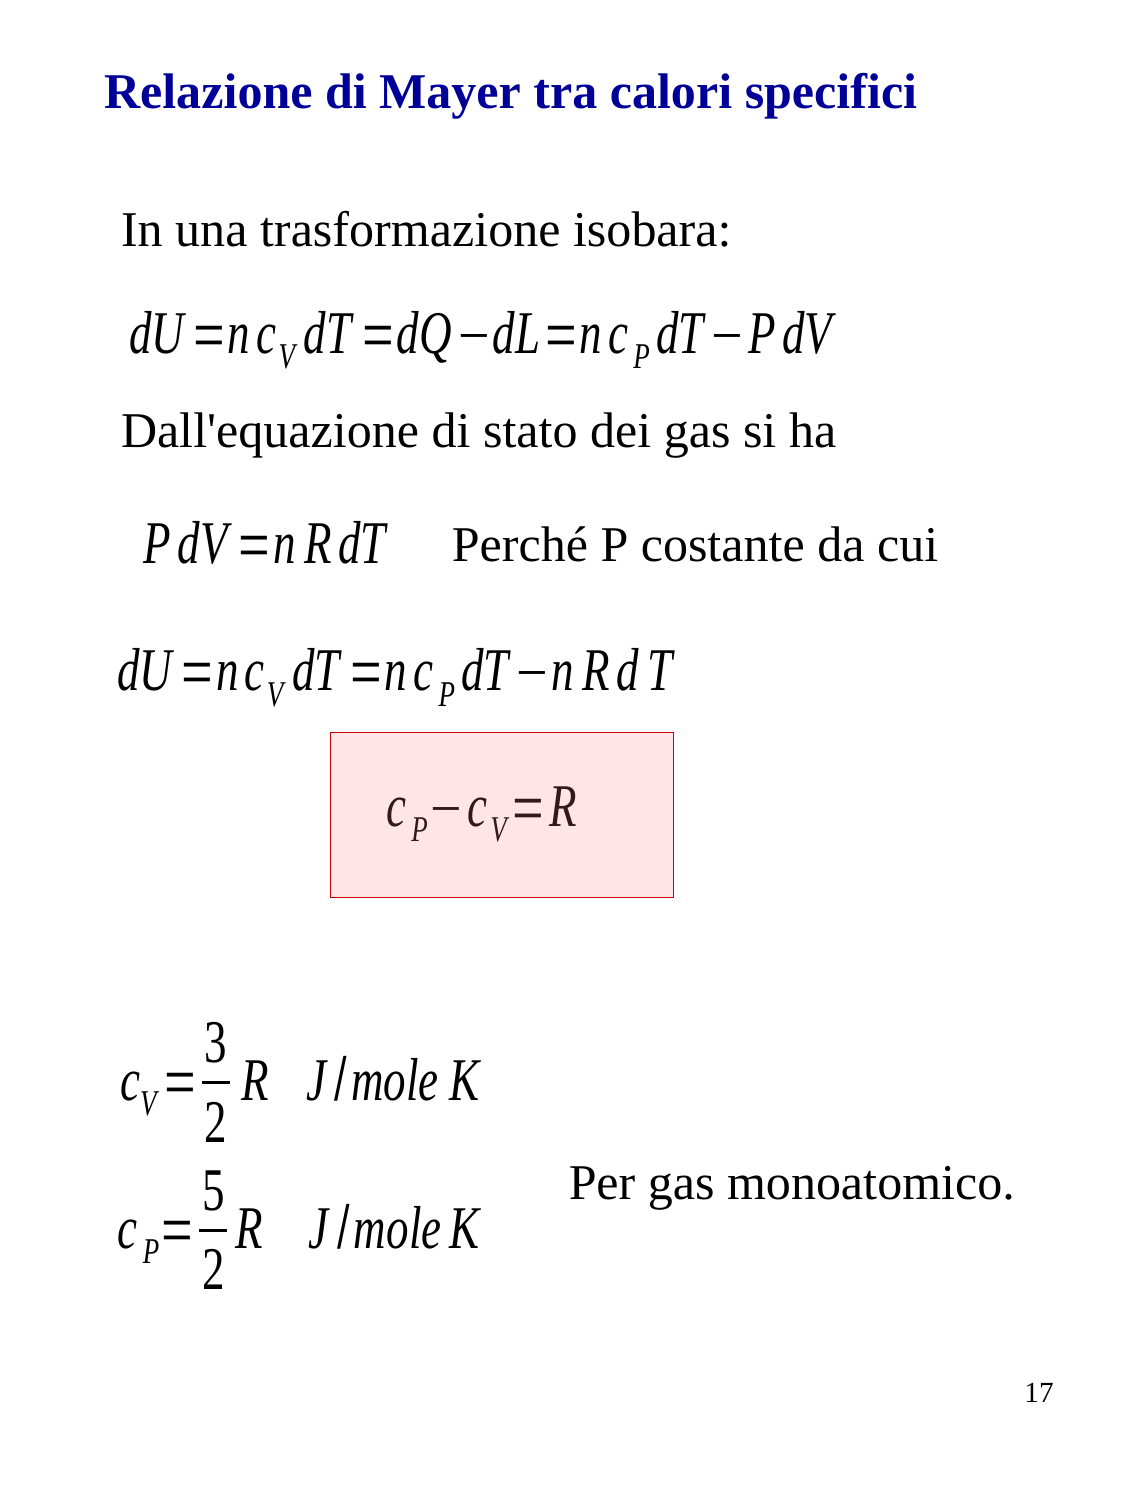

Relazione di Mayer tra calori specifici
In una trasformazione isobara:
Dall'equazione di stato dei gas si ha
Perché P costante da cui
Per gas monoatomico.